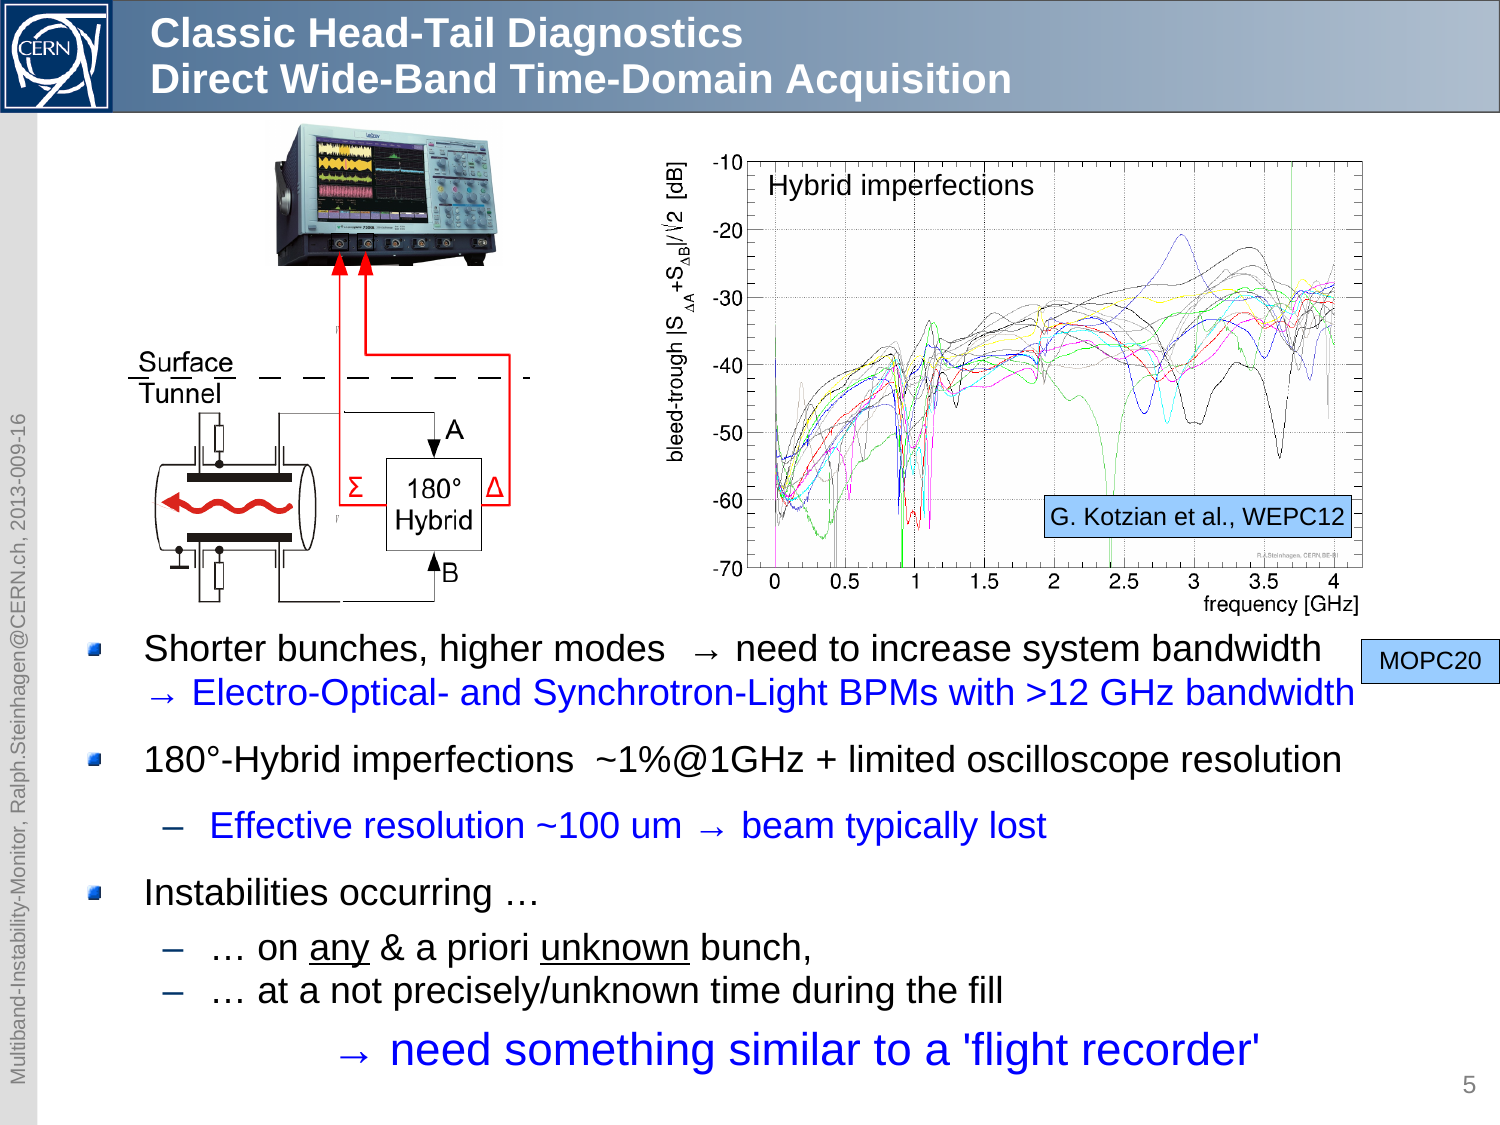

# Classic Head-Tail Diagnostics Direct Wide-Band Time-Domain Acquisition
Hybrid imperfections
G. Kotzian et al., WEPC12
Shorter bunches, higher modes 	→ need to increase system bandwidth	→ Electro-Optical- and Synchrotron-Light BPMs with >12 GHz bandwidth
180°-Hybrid imperfections ~1%@1GHz + limited oscilloscope resolution
Effective resolution ~100 um → beam typically lost
Instabilities occurring …
… on any & a priori unknown bunch,
… at a not precisely/unknown time during the fill
 		→ need something similar to a 'flight recorder'
MOPC20